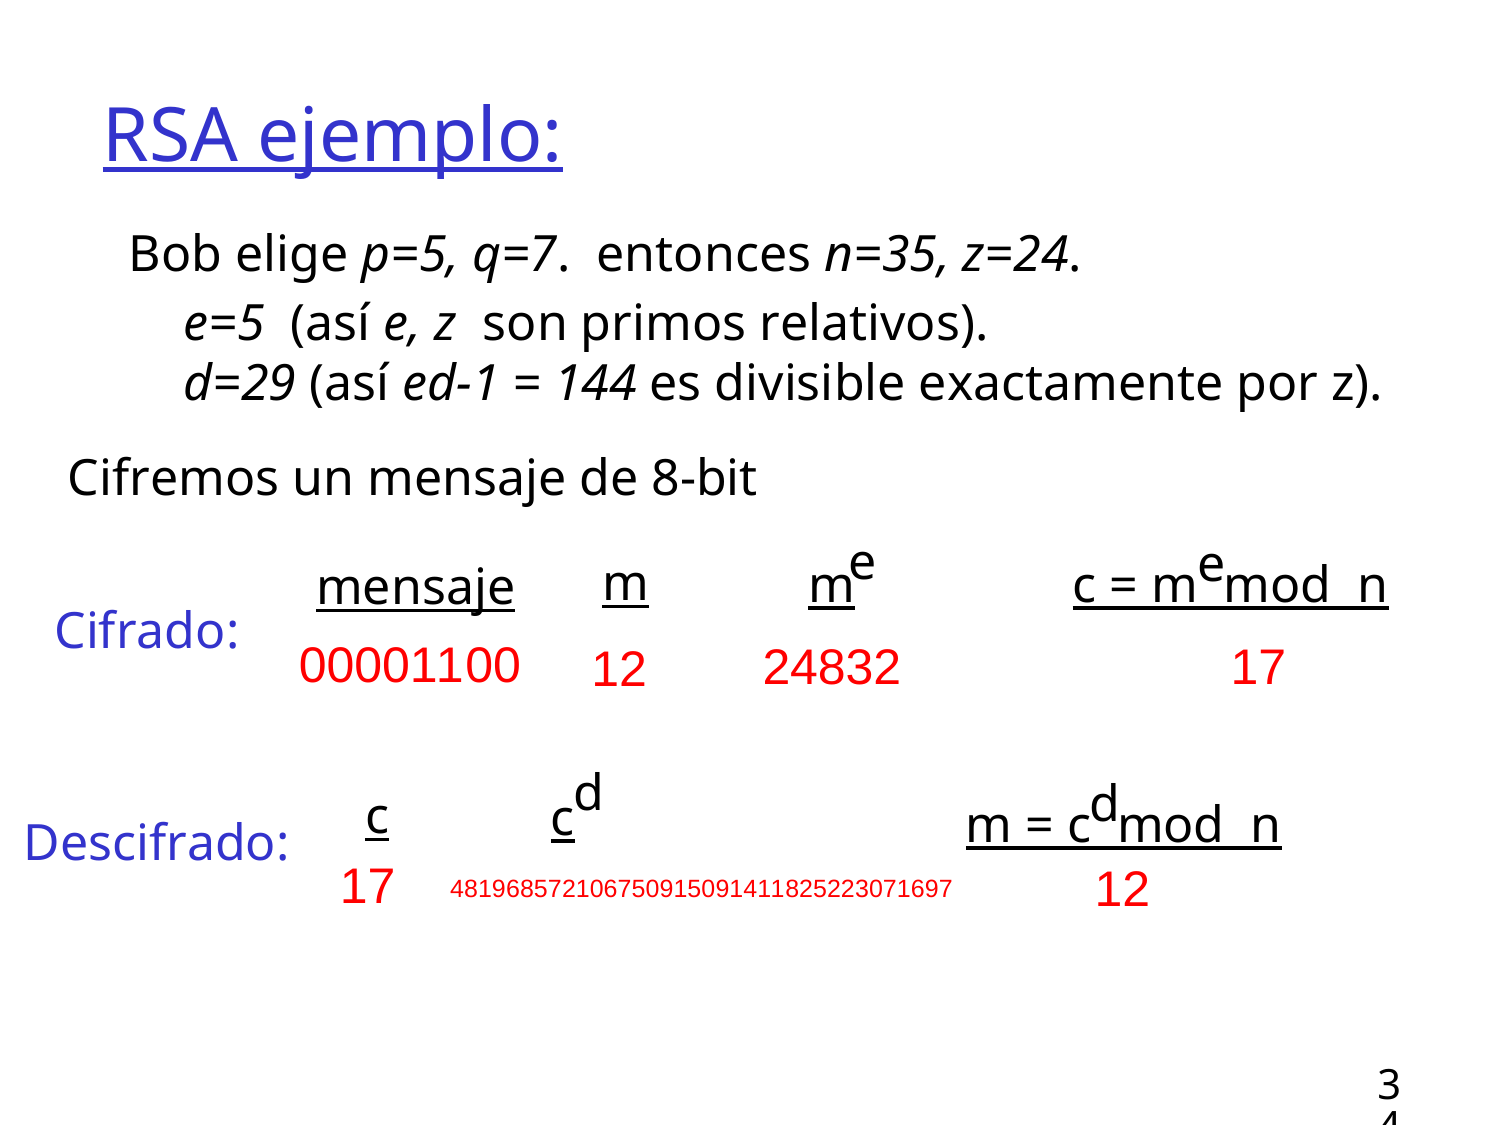

# RSA ejemplo:
Bob elige p=5, q=7. entonces n=35, z=24.
e=5 (así e, z son primos relativos).
d=29 (así ed-1 = 144 es divisible exactamente por z).
Cifremos un mensaje de 8-bit
e
e
c = m mod n
m
m
mensaje
Cifrado:
00001100
17
24832
12
d
c
d
m = c mod n
c
Descifrado:
17
12
481968572106750915091411825223071697
34